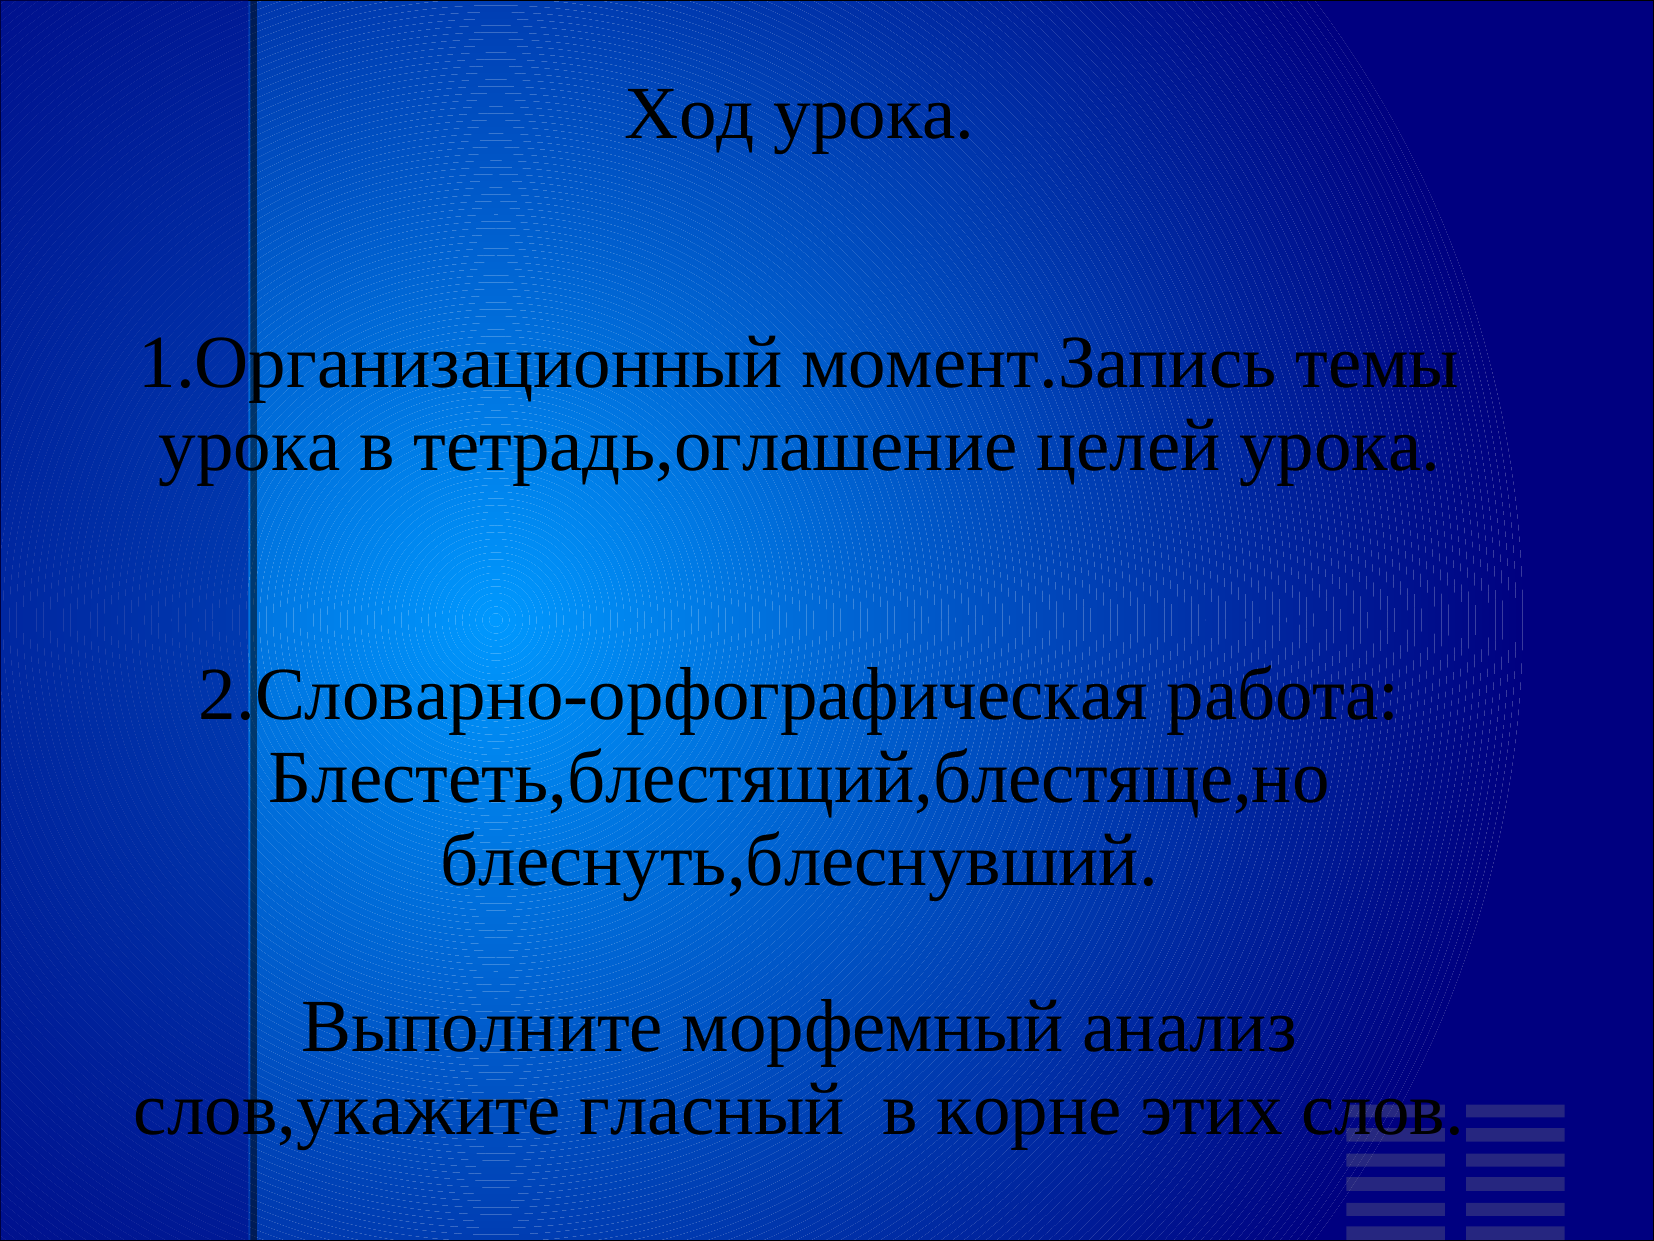

# Ход урока.
1.Организационный момент.Запись темы урока в тетрадь,оглашение целей урока.
2.Словарно-орфографическая работа:
Блестеть,блестящий,блестяще,но блеснуть,блеснувший.
Выполните морфемный анализ слов,укажите гласный в корне этих слов.